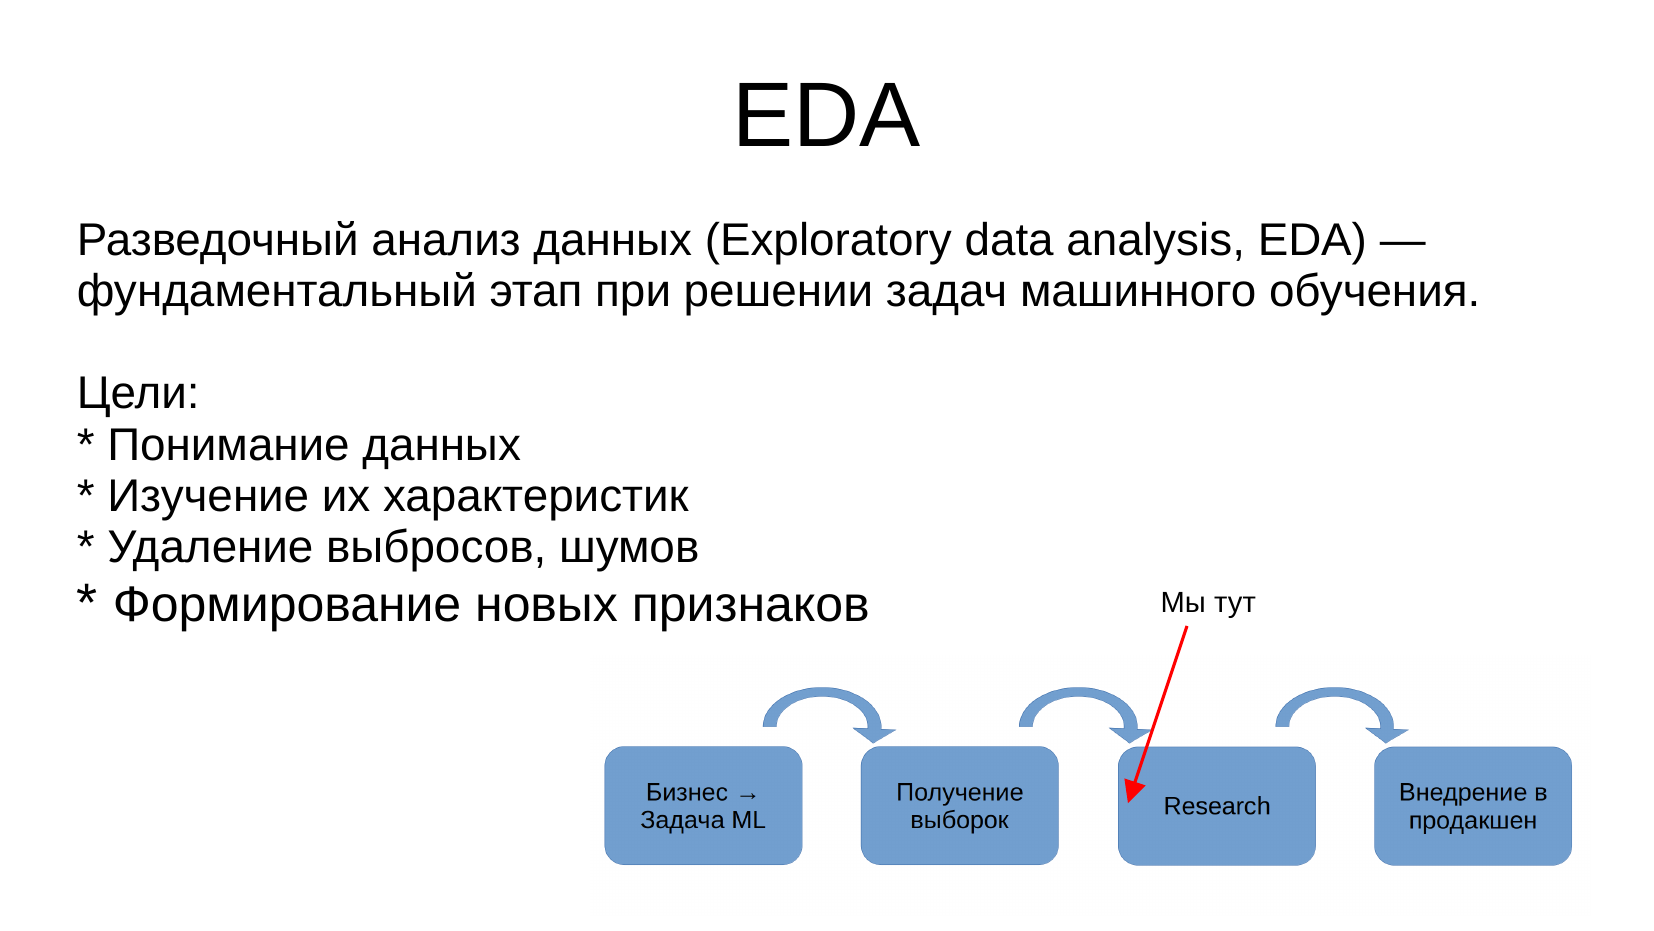

# EDA
Разведочный анализ данных (Exploratory data analysis, EDA) — фундаментальный этап при решении задач машинного обучения.
Цели:
* Понимание данных
* Изучение их характеристик
* Удаление выбросов, шумов
* Формирование новых признаков
Мы тут